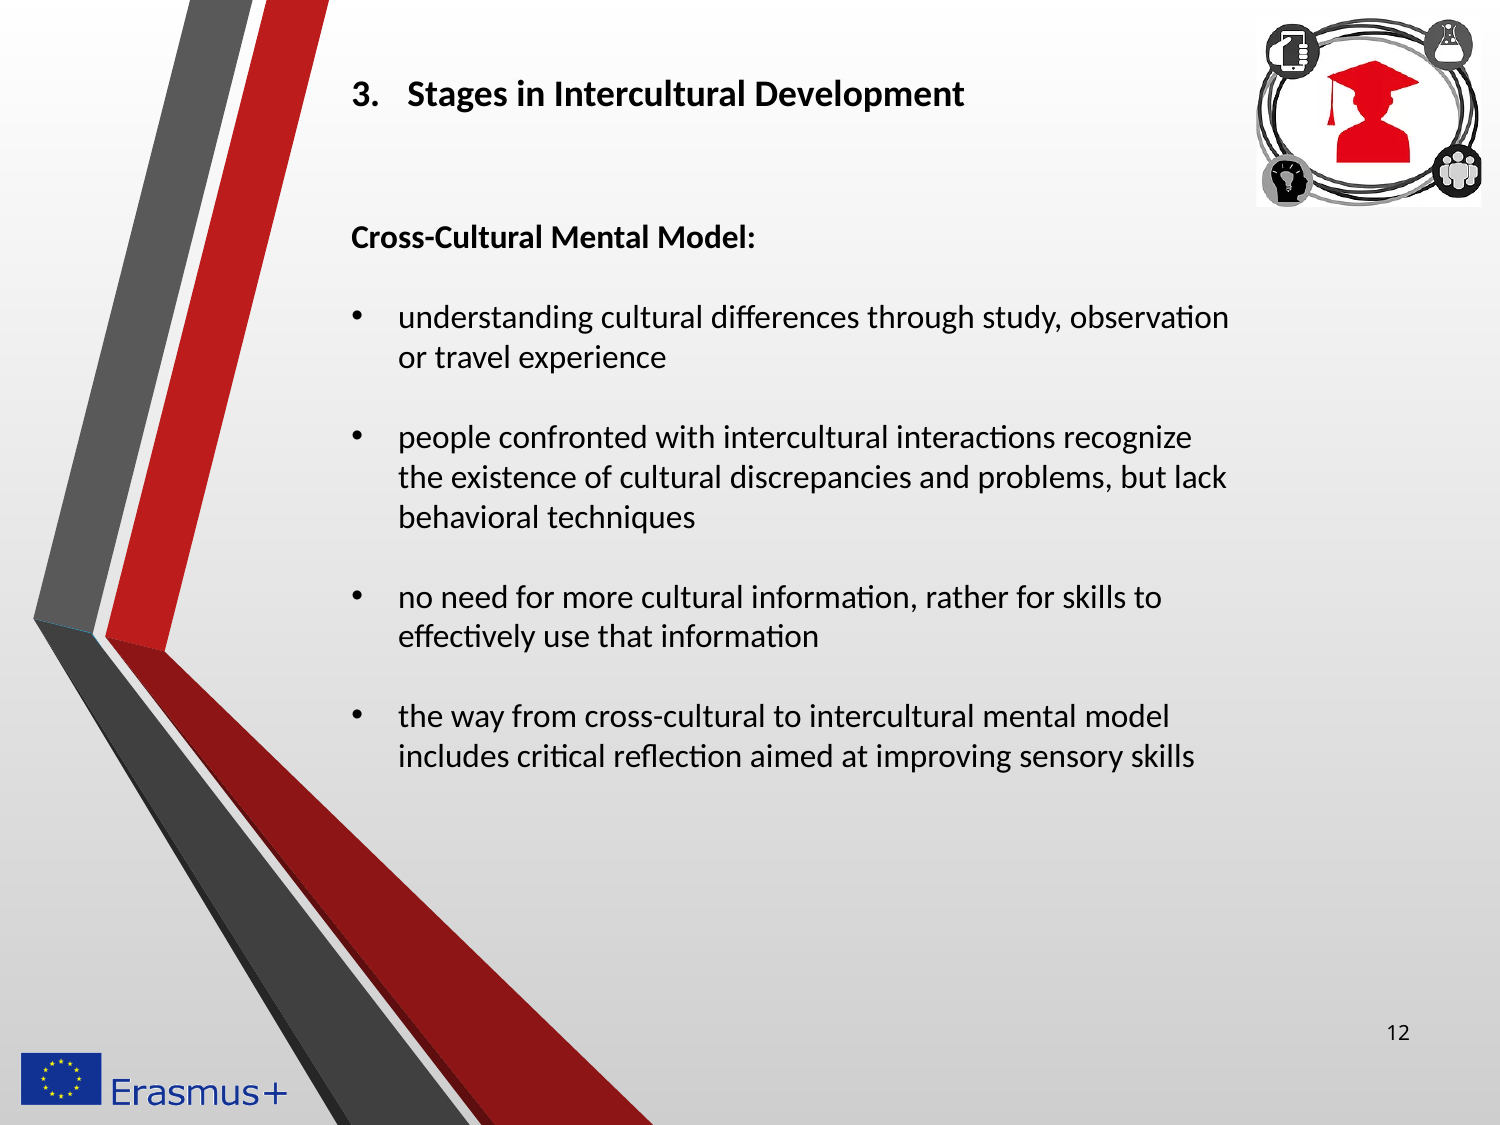

Stages in Intercultural Development
Cross-Cultural Mental Model:
understanding cultural differences through study, observation or travel experience
people confronted with intercultural interactions recognize the existence of cultural discrepancies and problems, but lack behavioral techniques
no need for more cultural information, rather for skills to effectively use that information
the way from cross-cultural to intercultural mental model includes critical reflection aimed at improving sensory skills